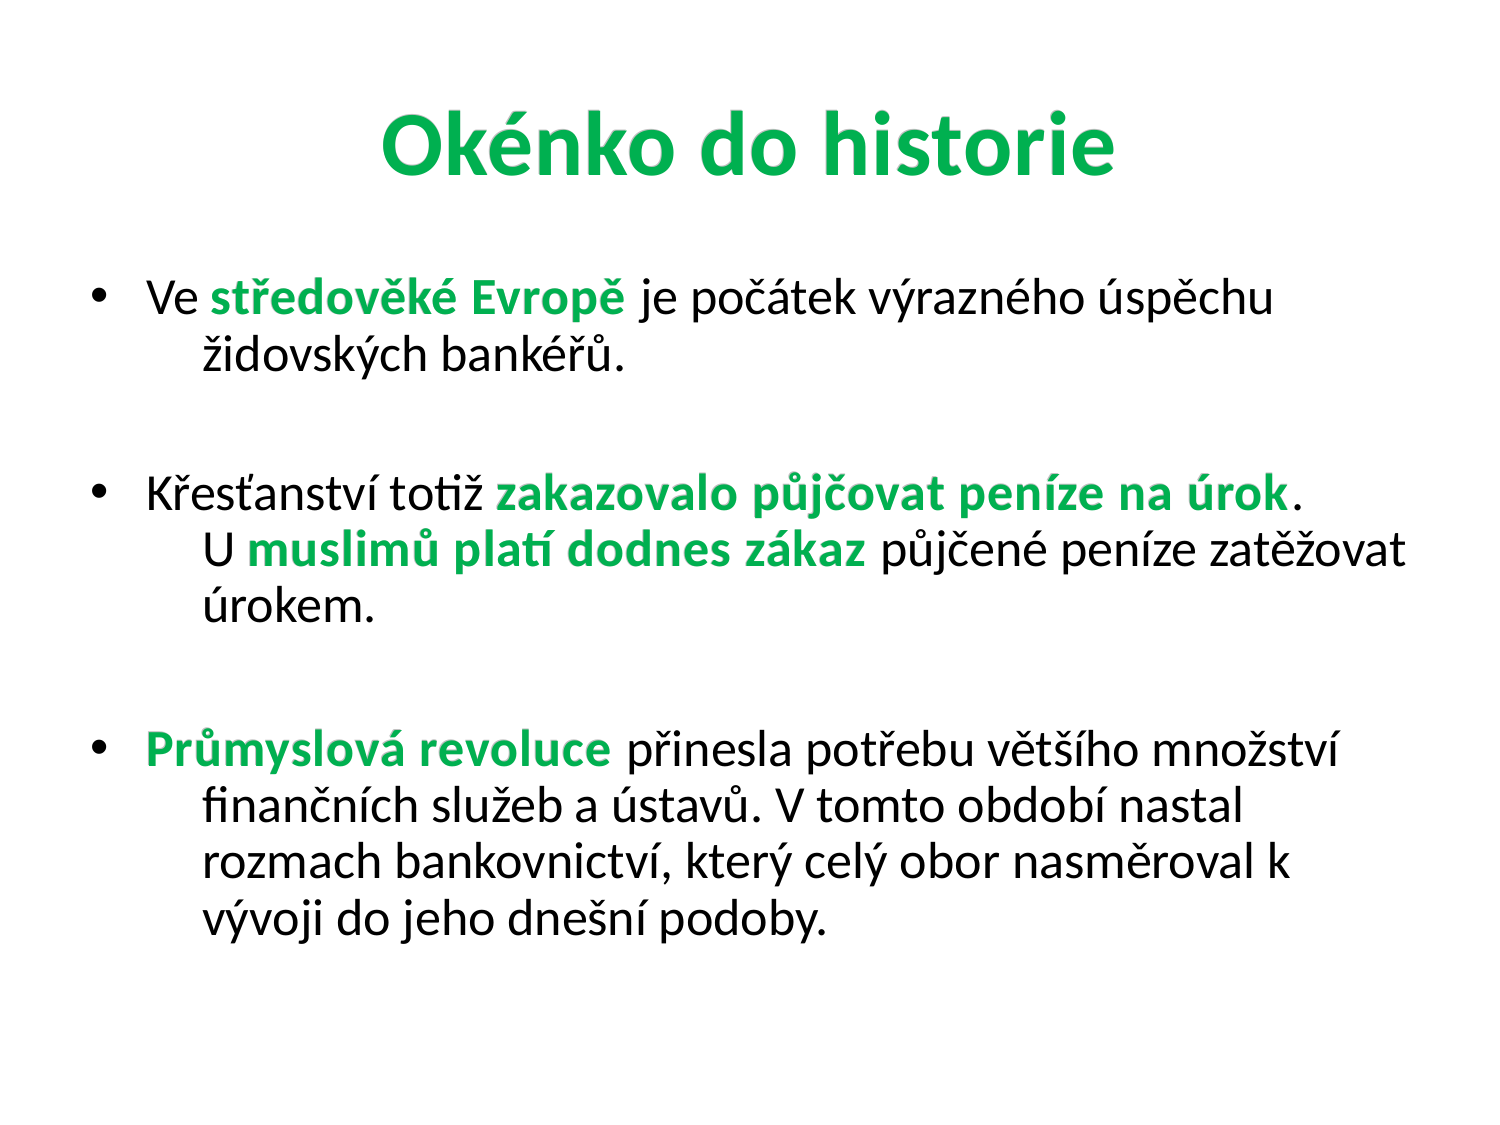

# Okénko do historie
Ve středověké Evropě je počátek výrazného úspěchu židovských bankéřů.
Křesťanství totiž zakazovalo půjčovat peníze na úrok.
U muslimů platí dodnes zákaz půjčené peníze zatěžovat úrokem.
Průmyslová revoluce přinesla potřebu většího množství finančních služeb a ústavů. V tomto období nastal rozmach bankovnictví, který celý obor nasměroval k vývoji do jeho dnešní podoby.